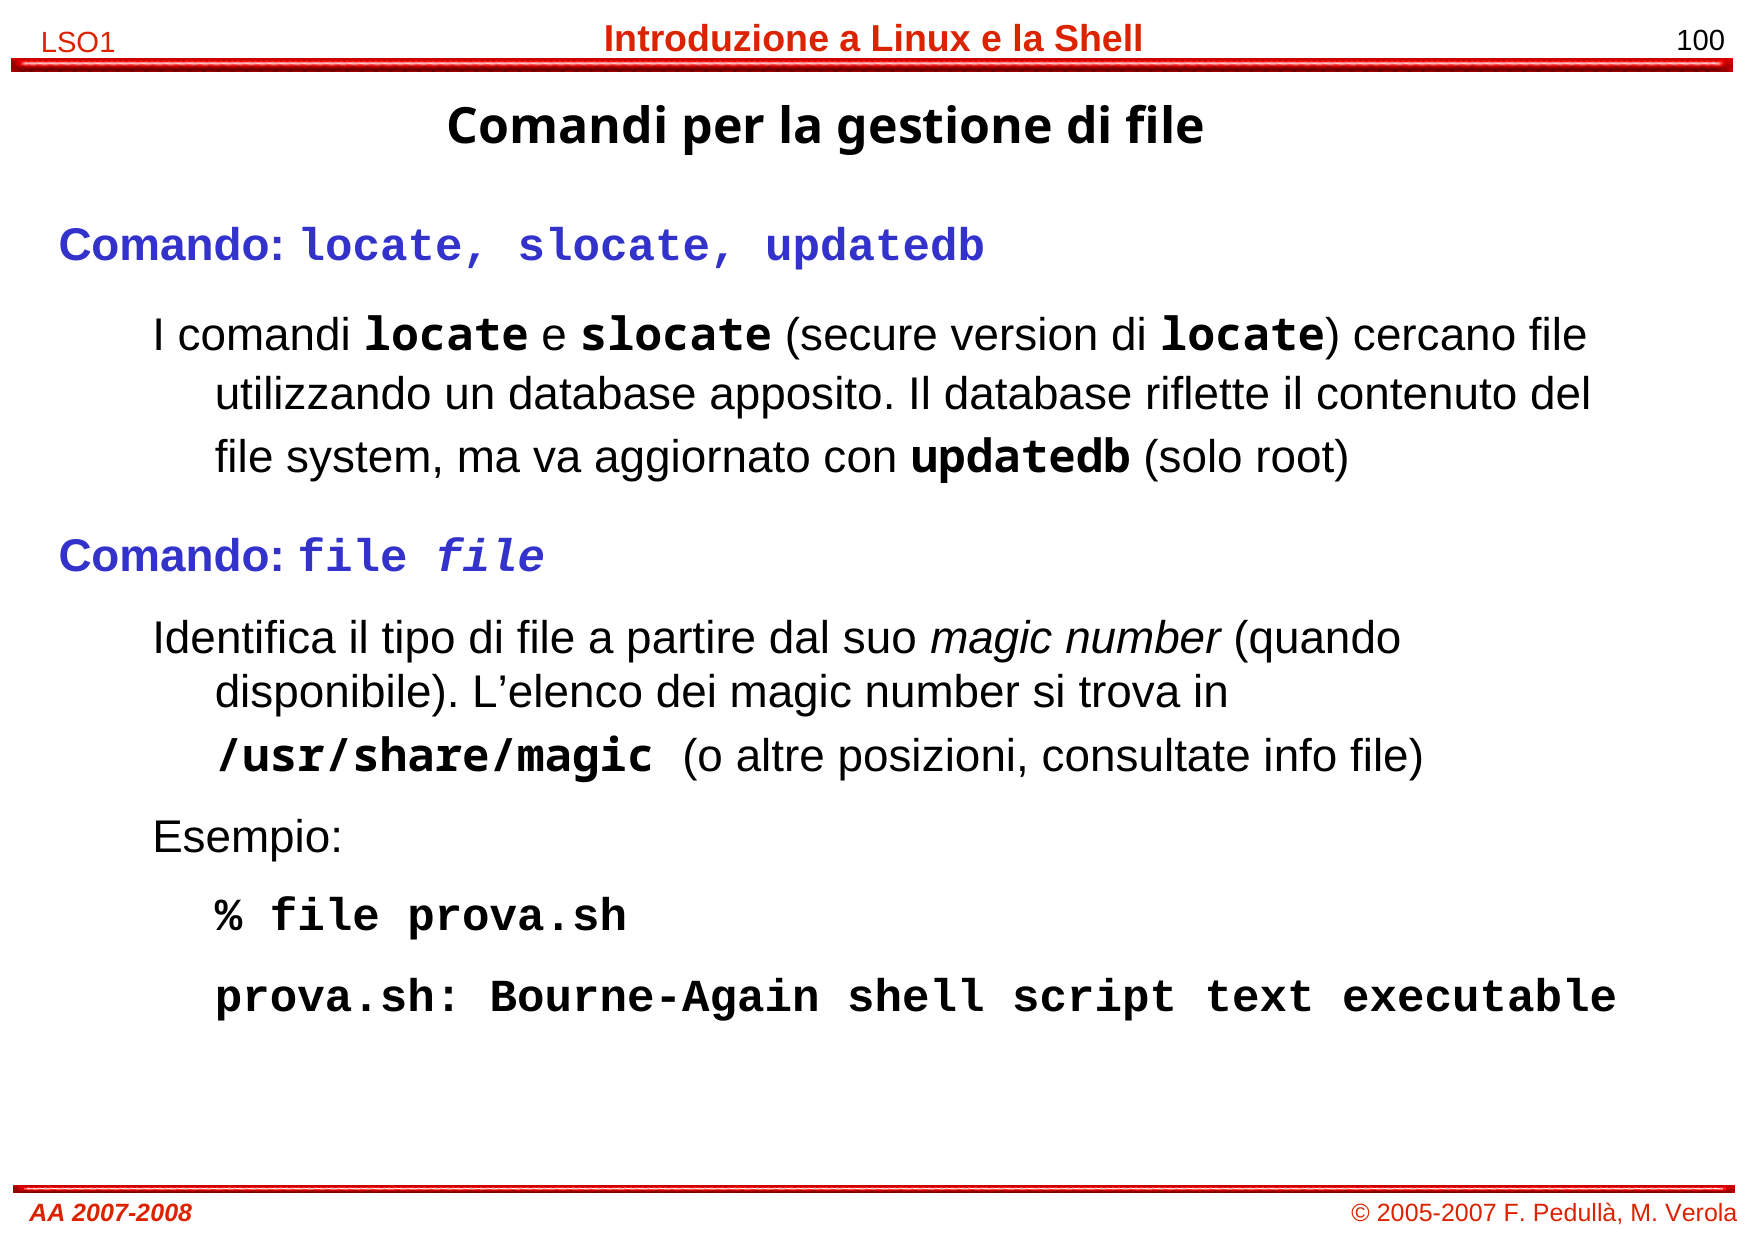

# Comandi per la gestione di file
Comando: locate, slocate, updatedb
I comandi locate e slocate (secure version di locate) cercano file utilizzando un database apposito. Il database riflette il contenuto del file system, ma va aggiornato con updatedb (solo root)
Comando: file file
Identifica il tipo di file a partire dal suo magic number (quando disponibile). L’elenco dei magic number si trova in
/usr/share/magic (o altre posizioni, consultate info file)
Esempio:
	% file prova.sh
	prova.sh: Bourne-Again shell script text executable